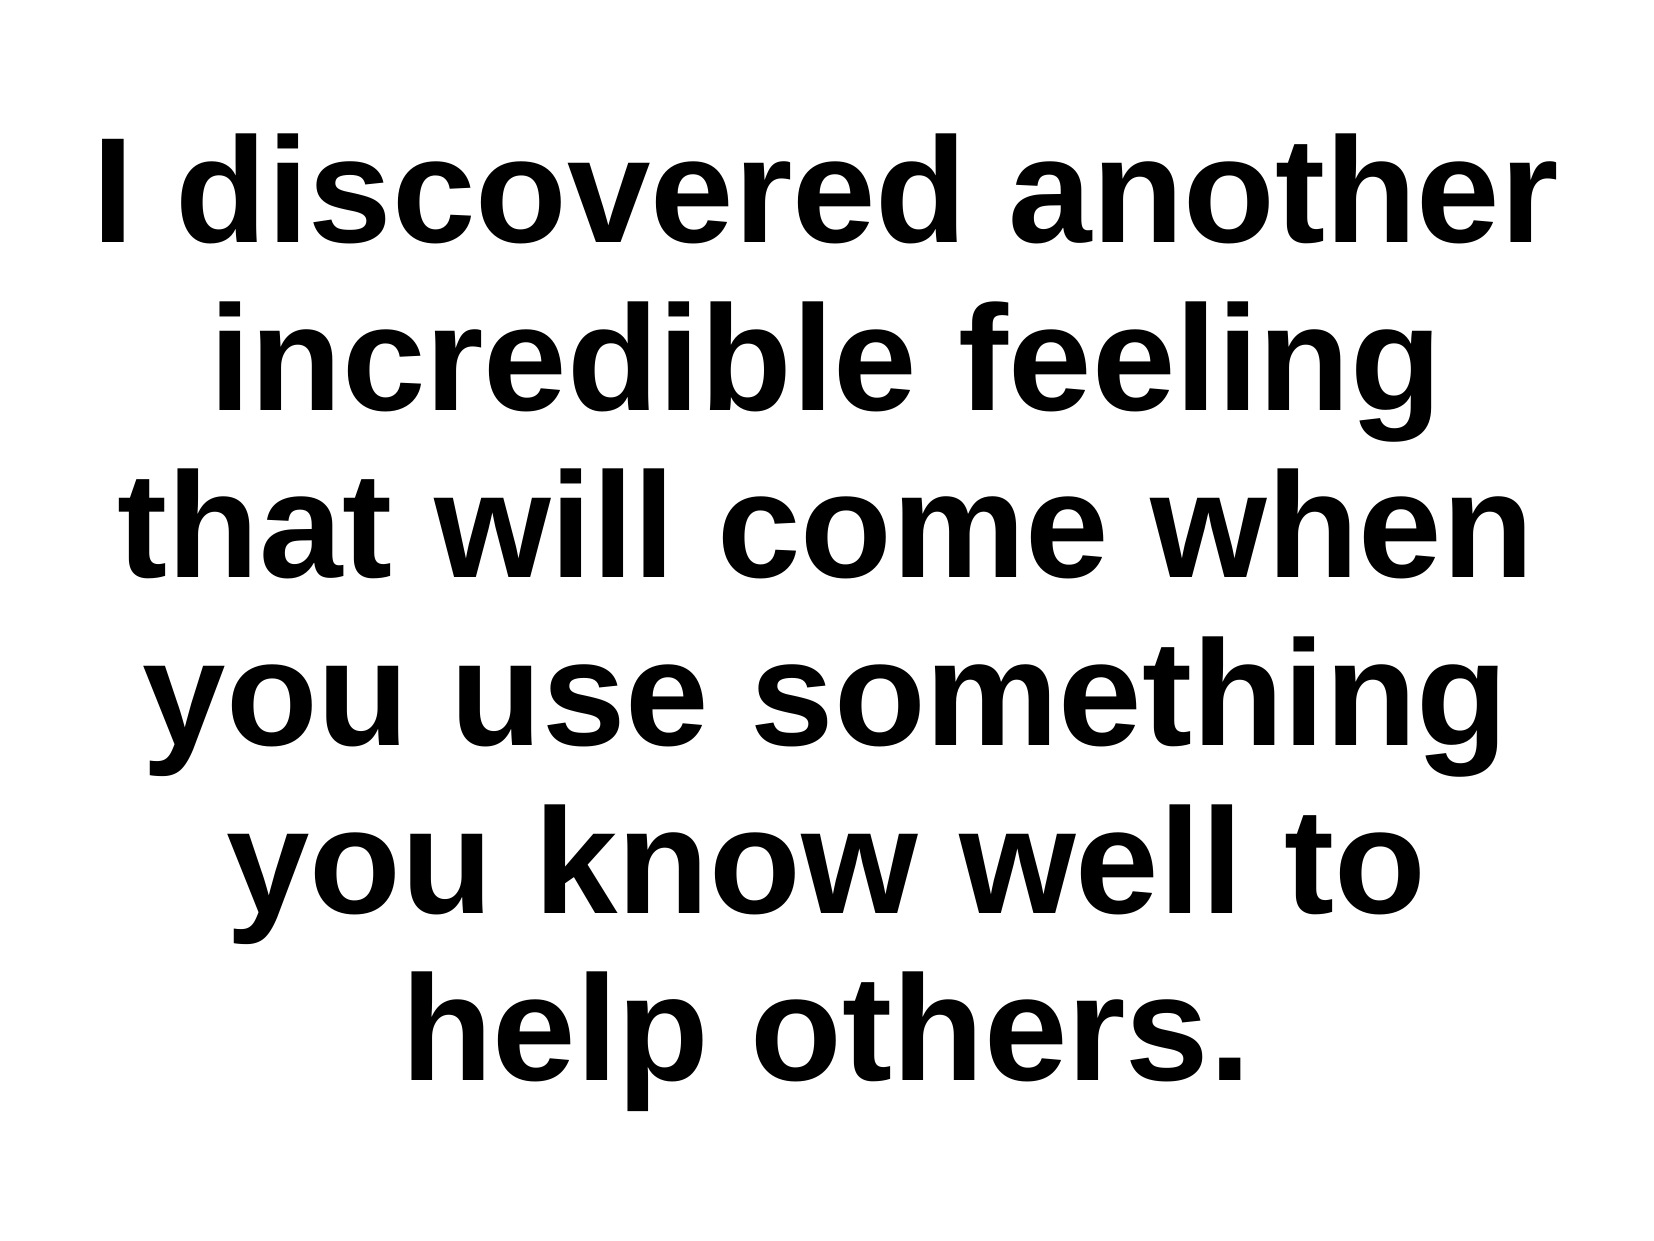

# I discovered another incredible feeling that will come when you use something you know well to help others.